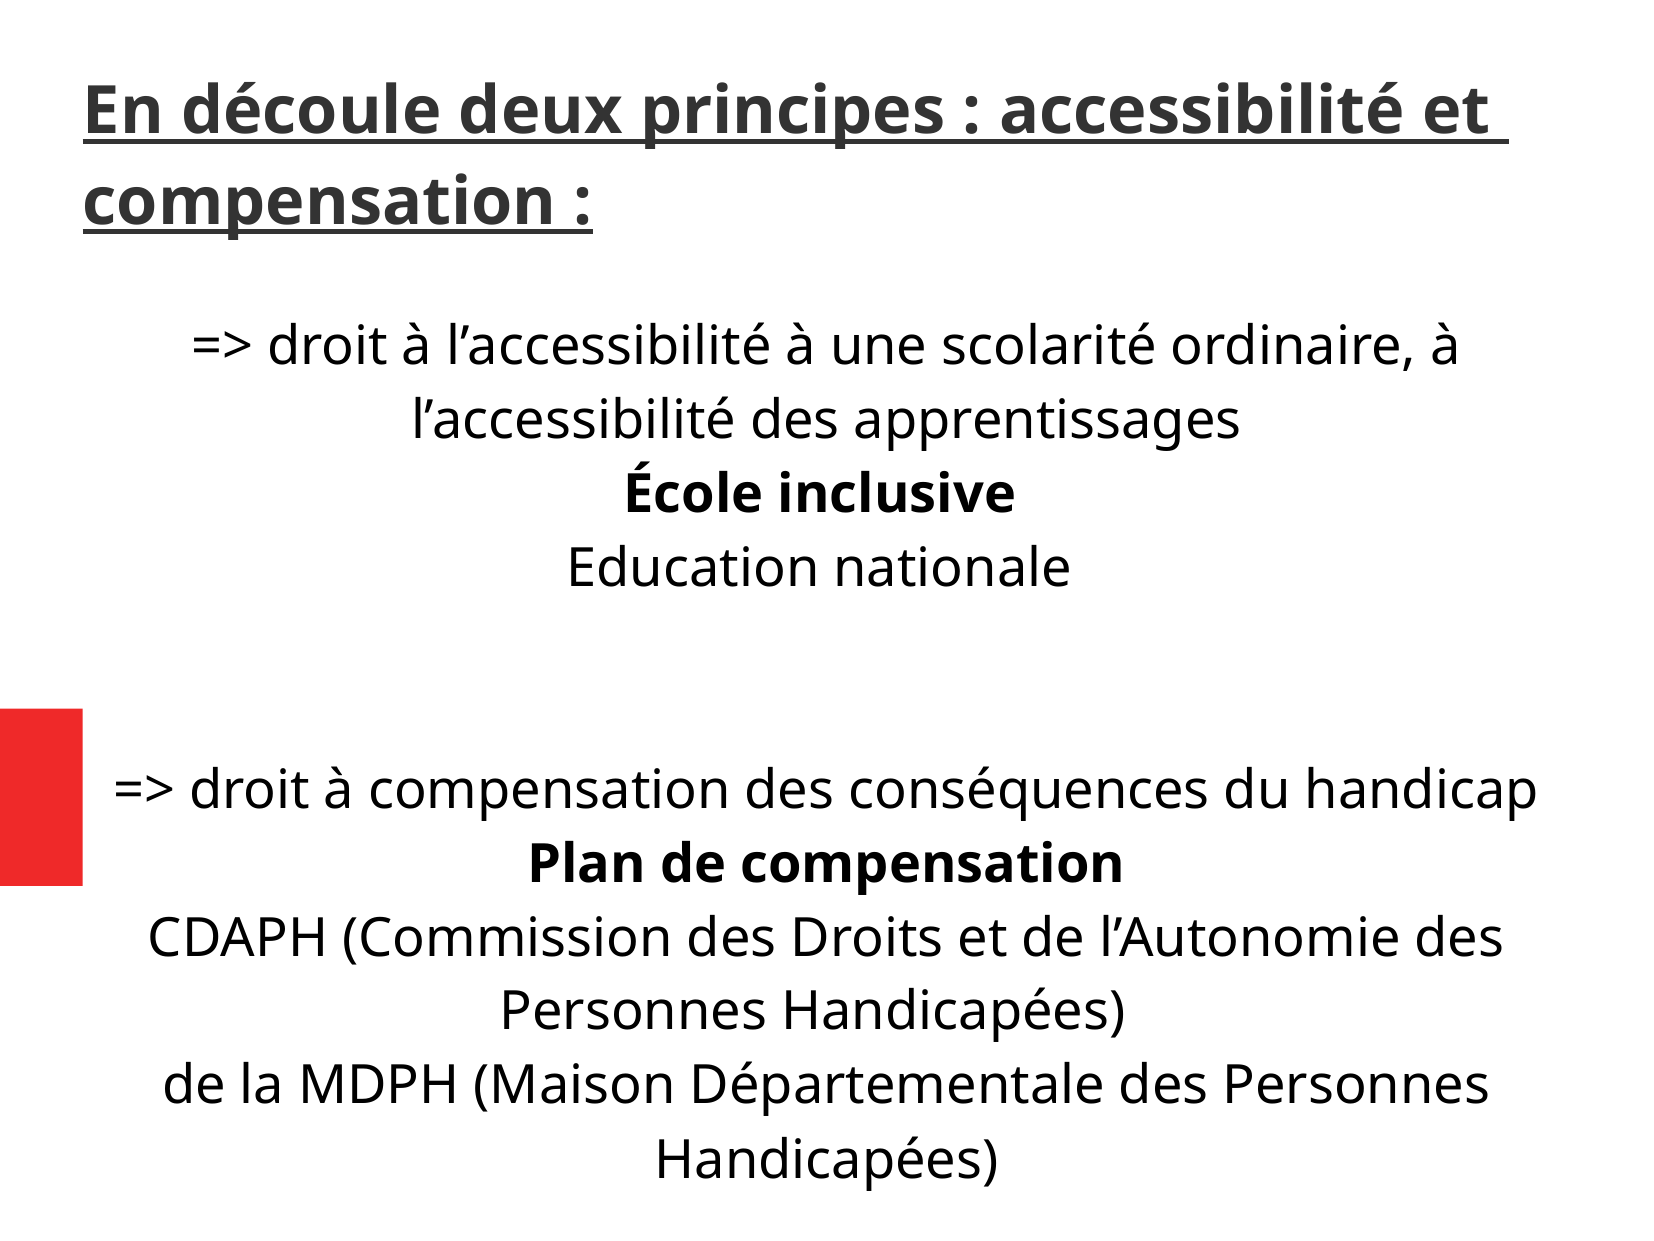

# En découle deux principes : accessibilité et compensation :
=> droit à l’accessibilité à une scolarité ordinaire, à l’accessibilité des apprentissages
École inclusive
Education nationale
=> droit à compensation des conséquences du handicap
Plan de compensation
CDAPH (Commission des Droits et de l’Autonomie des Personnes Handicapées)
de la MDPH (Maison Départementale des Personnes Handicapées)